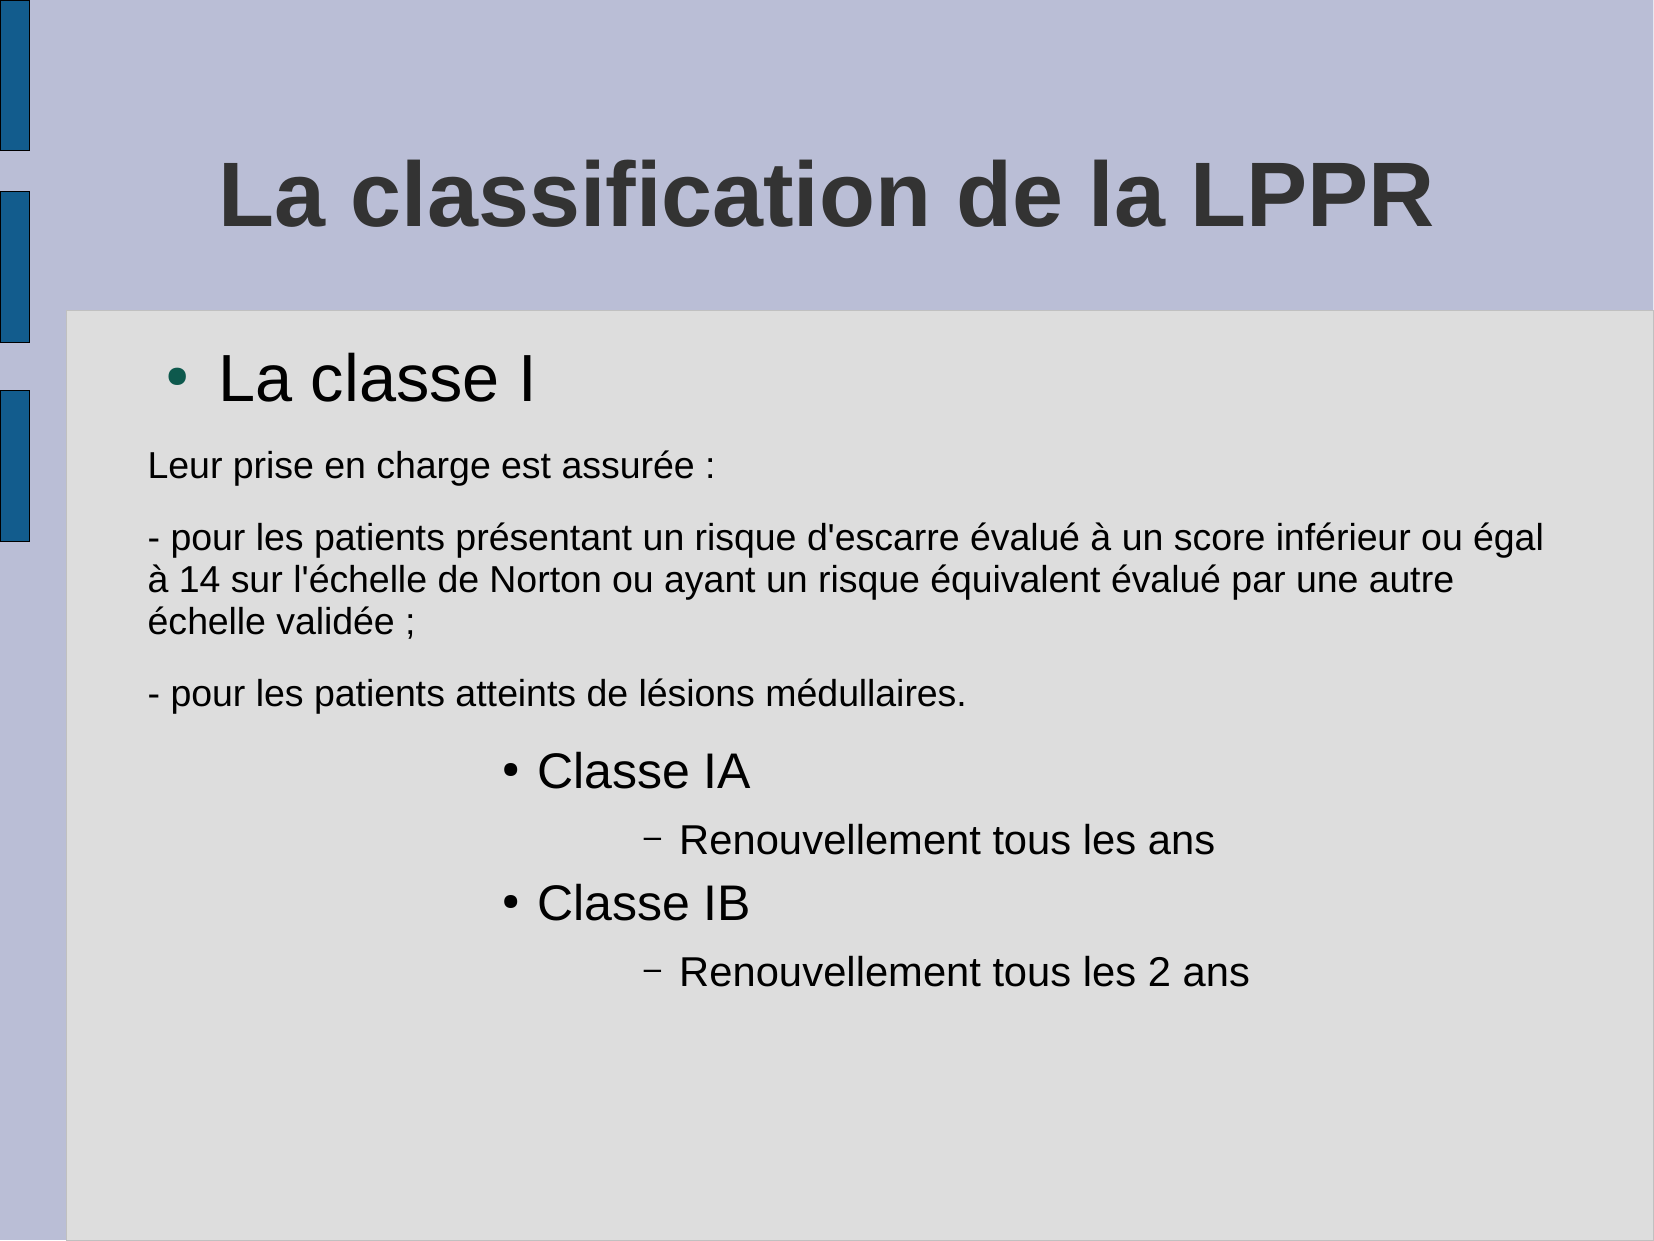

# La classification de la LPPR
La classe I
Leur prise en charge est assurée :
- pour les patients présentant un risque d'escarre évalué à un score inférieur ou égal à 14 sur l'échelle de Norton ou ayant un risque équivalent évalué par une autre échelle validée ;
- pour les patients atteints de lésions médullaires.
Classe IA
Renouvellement tous les ans
Classe IB
Renouvellement tous les 2 ans